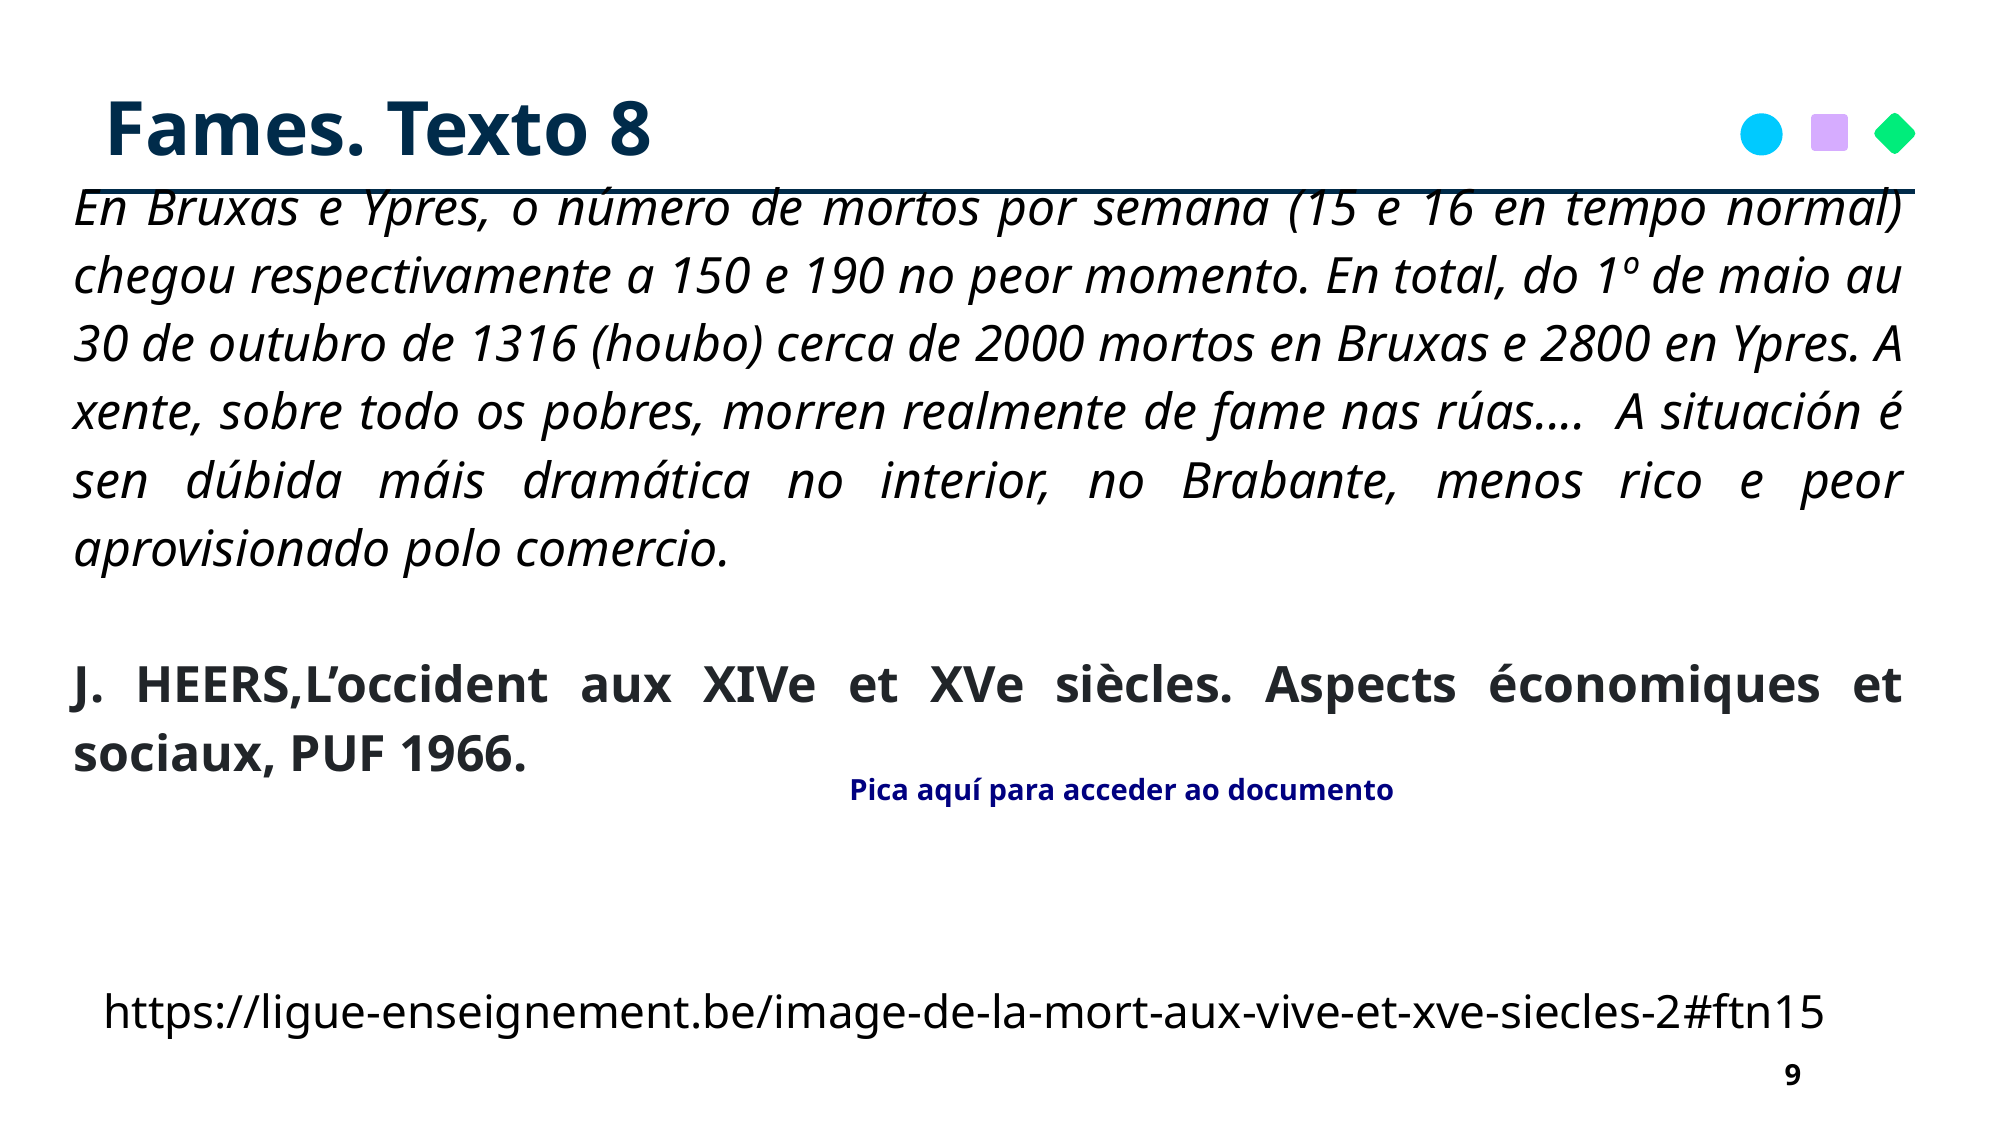

# Fames. Texto 8
En Bruxas e Ypres, o número de mortos por semana (15 e 16 en tempo normal) chegou respectivamente a 150 e 190 no peor momento. En total, do 1º de maio au 30 de outubro de 1316 (houbo) cerca de 2000 mortos en Bruxas e 2800 en Ypres. A xente, sobre todo os pobres, morren realmente de fame nas rúas.... A situación é sen dúbida máis dramática no interior, no Brabante, menos rico e peor aprovisionado polo comercio.
J. HEERS,L’occident aux XIVe et XVe siècles. Aspects économiques et sociaux, PUF 1966.
Pica aquí para acceder ao documento
https://ligue-enseignement.be/image-de-la-mort-aux-vive-et-xve-siecles-2#ftn15